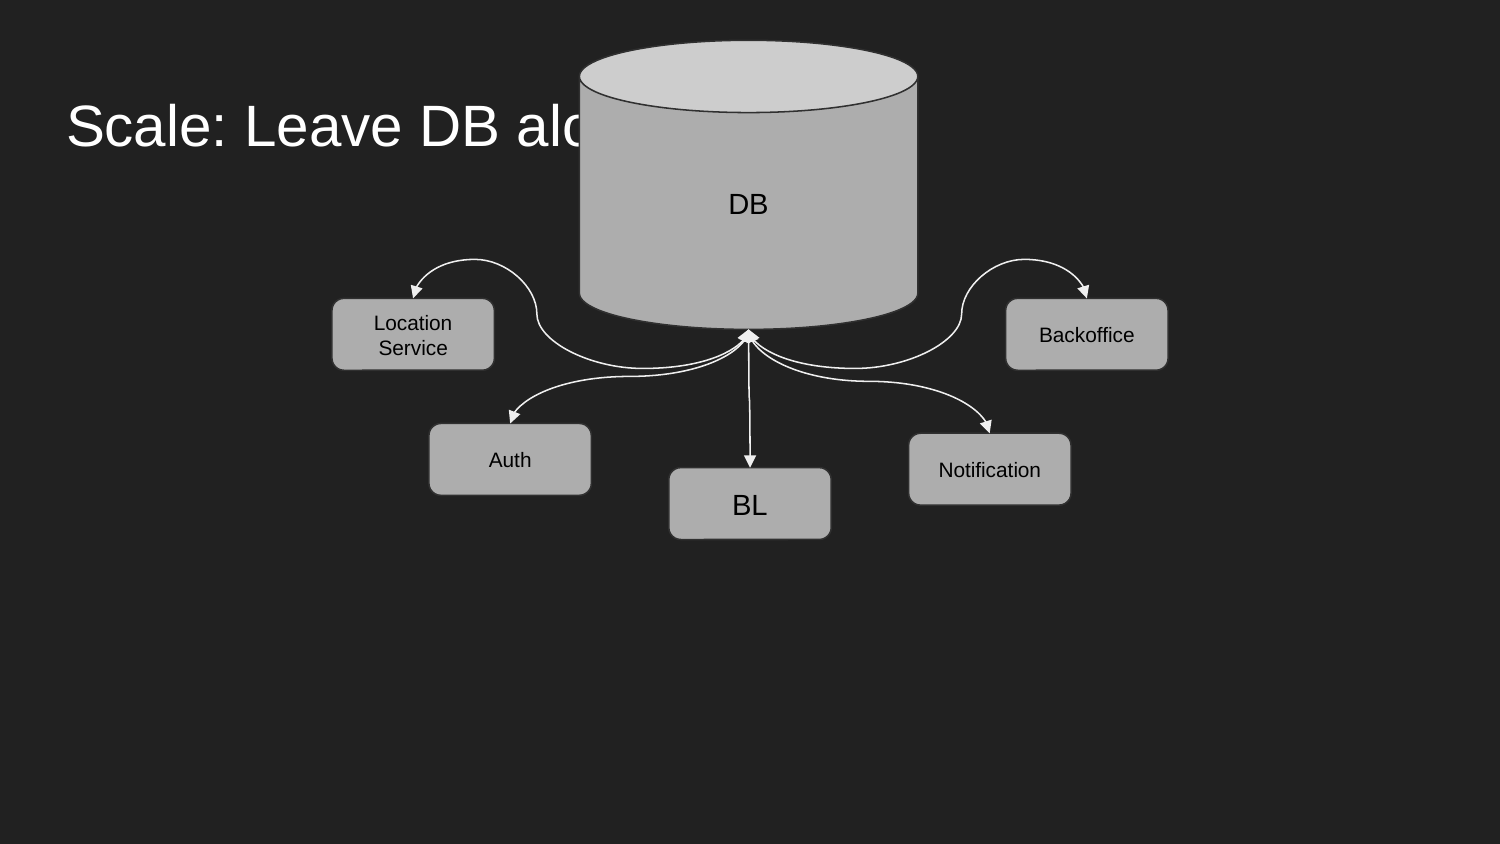

DB
# Scale: Leave DB alone
Location Service
Backoffice
Auth
Notification
BL